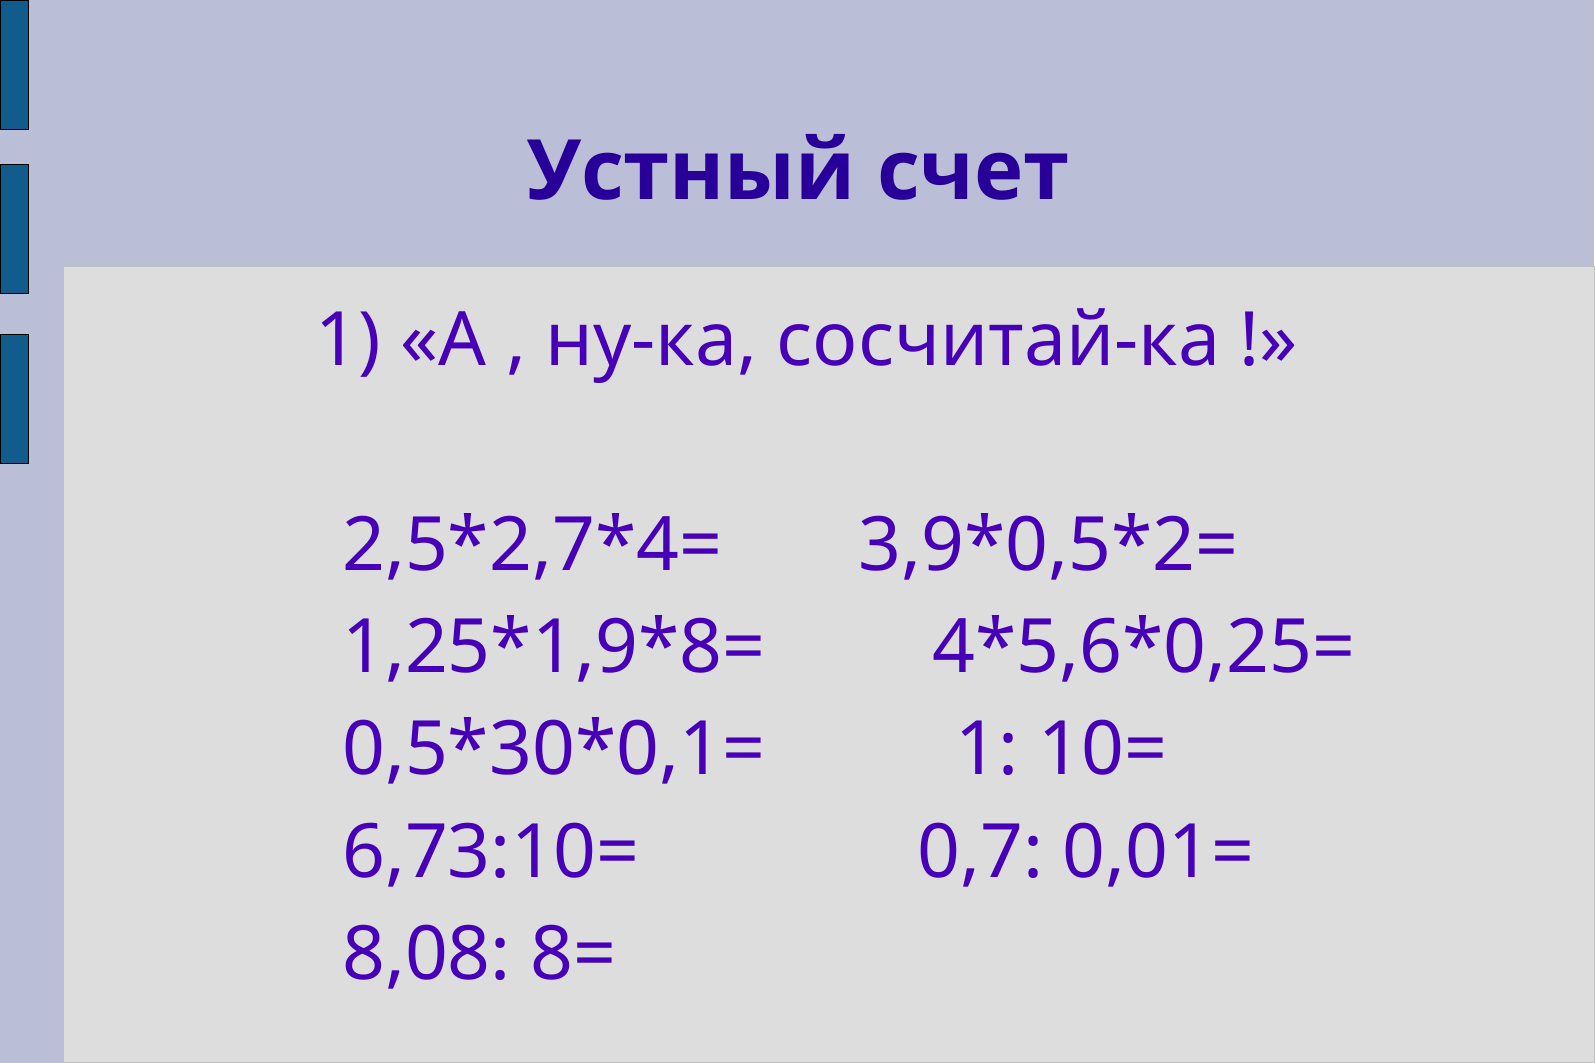

# Устный счет
 1) «А , ну-ка, сосчитай-ка !»
2,5*2,7*4= 3,9*0,5*2=		1,25*1,9*8= 	4*5,6*0,25= 0,5*30*0,1=		 1: 10=
6,73:10=			 0,7: 0,01=
8,08: 8=